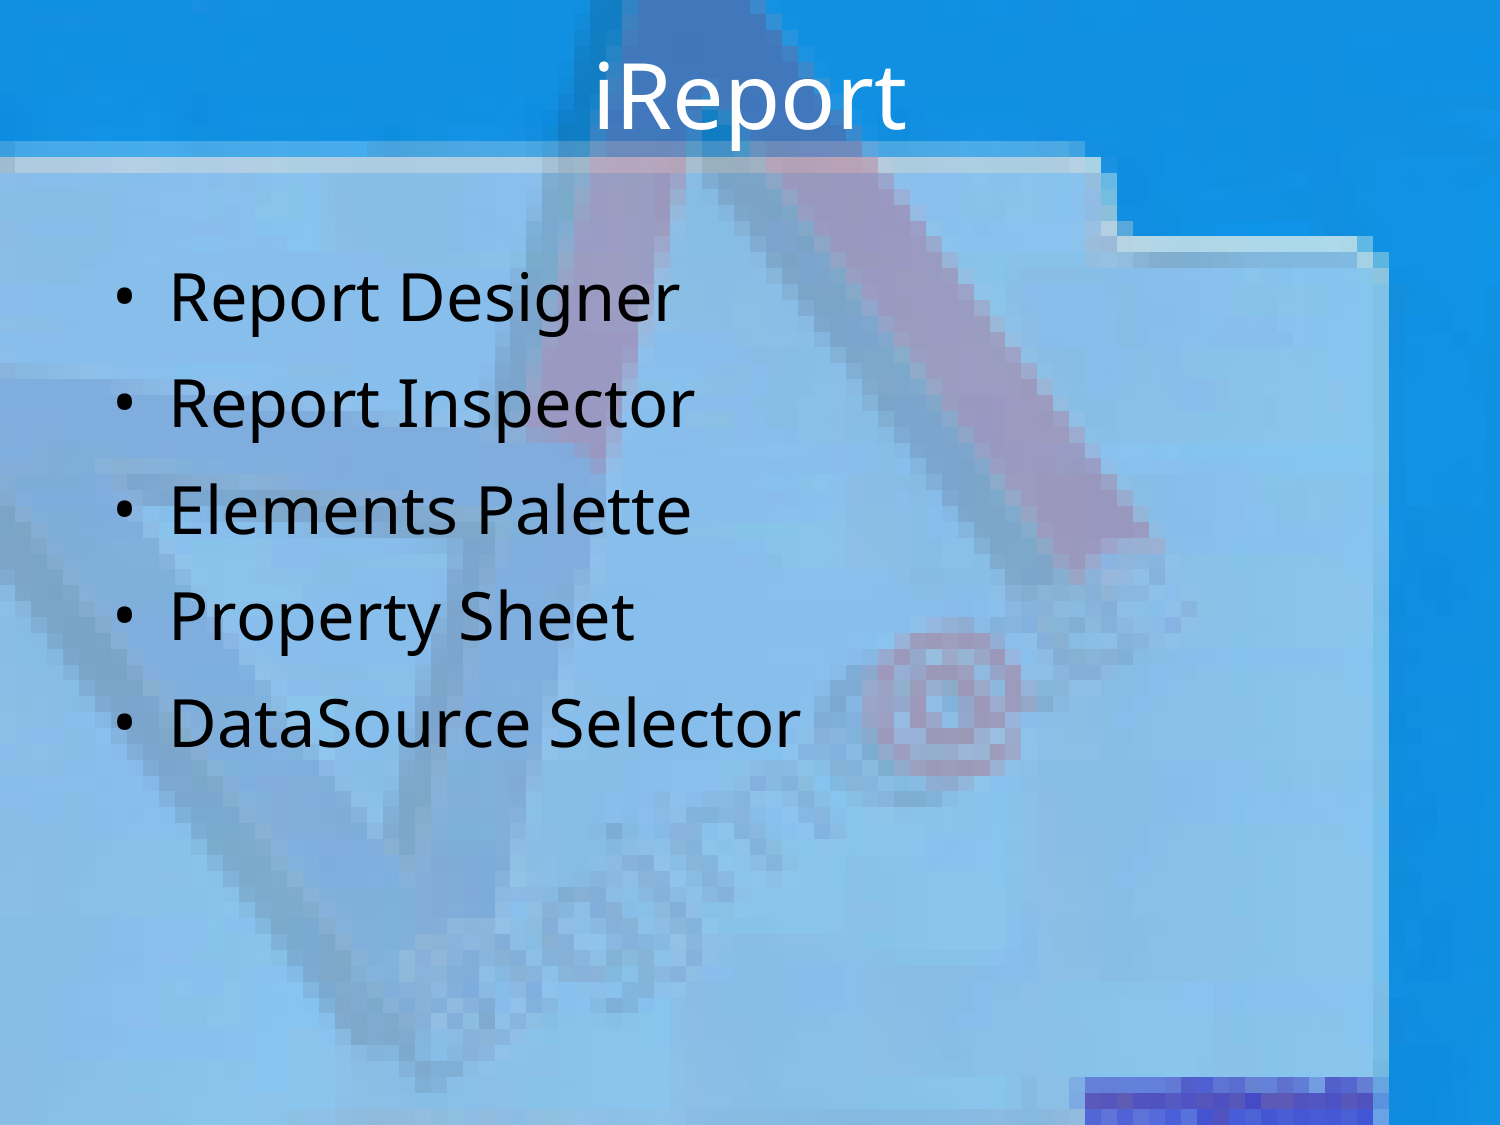

# iReport
Report Designer
Report Inspector
Elements Palette
Property Sheet
DataSource Selector